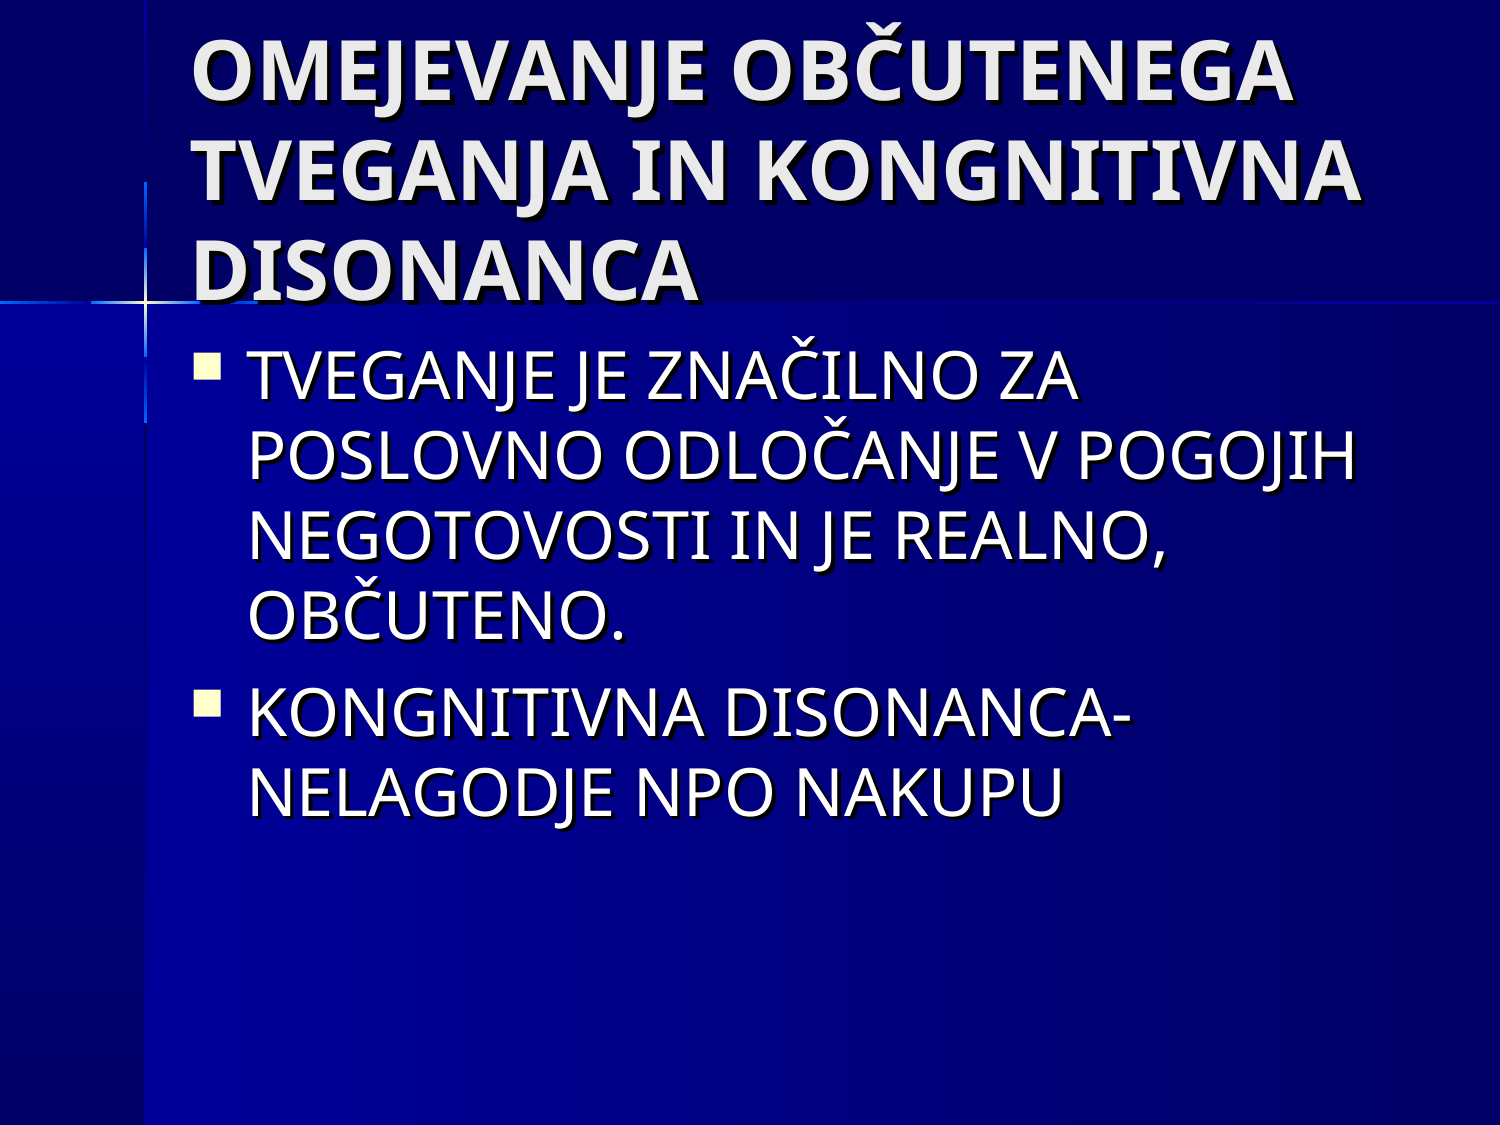

# OMEJEVANJE OBČUTENEGA TVEGANJA IN KONGNITIVNA DISONANCA
TVEGANJE JE ZNAČILNO ZA POSLOVNO ODLOČANJE V POGOJIH NEGOTOVOSTI IN JE REALNO, OBČUTENO.
KONGNITIVNA DISONANCA- NELAGODJE NPO NAKUPU